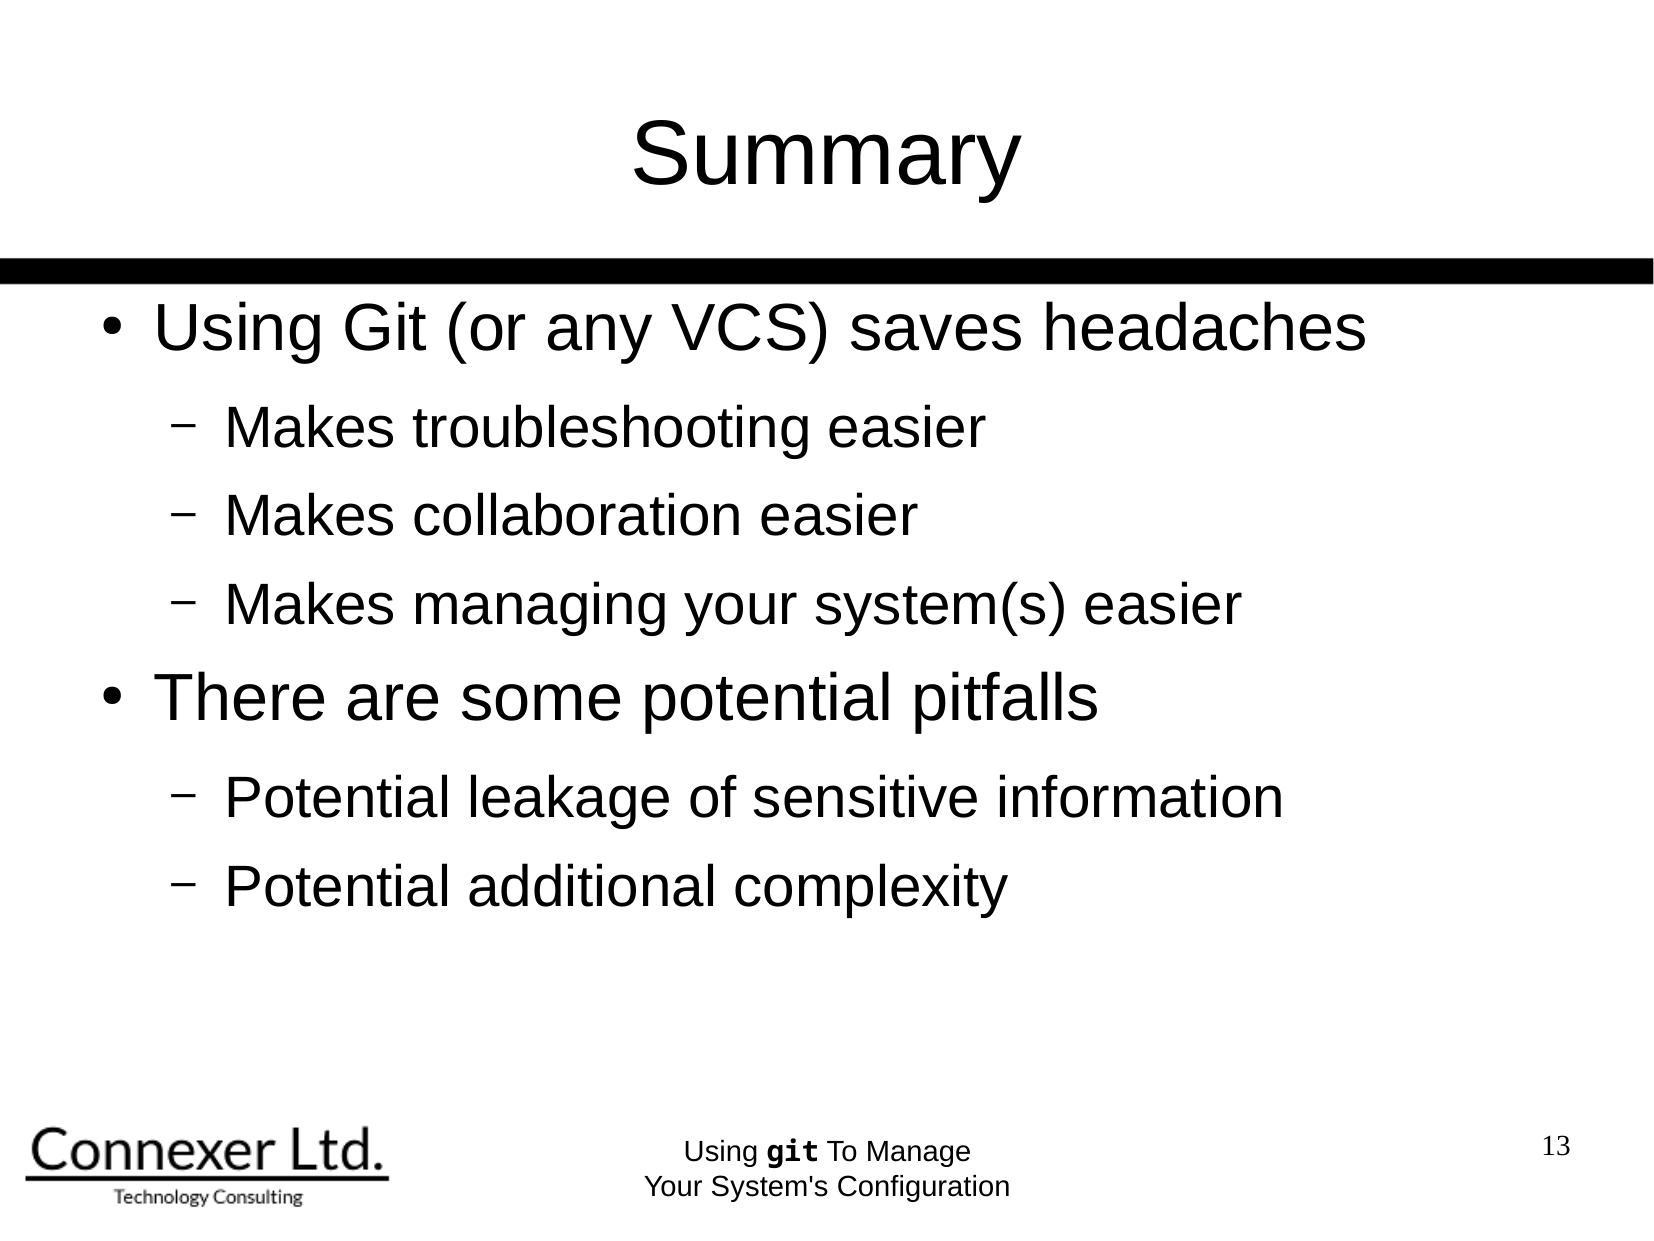

# Summary
Using Git (or any VCS) saves headaches
Makes troubleshooting easier
Makes collaboration easier
Makes managing your system(s) easier
There are some potential pitfalls
Potential leakage of sensitive information
Potential additional complexity
13